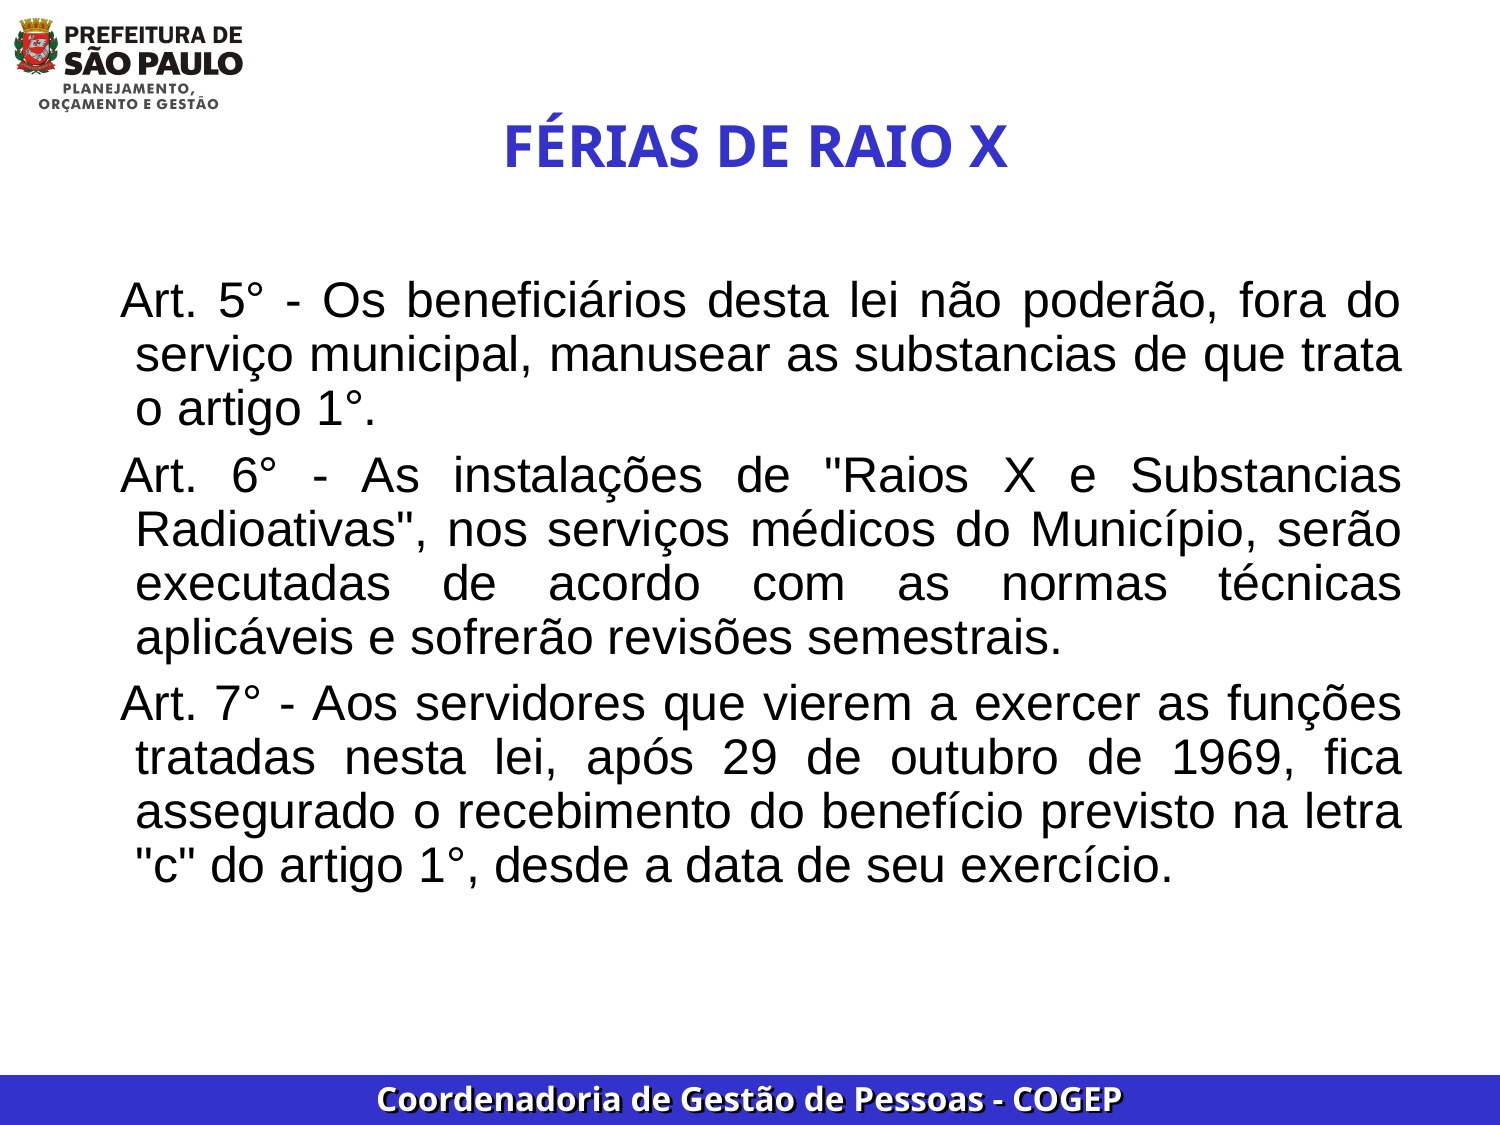

# FÉRIAS DE RAIO X
Art. 5° - Os beneficiários desta lei não poderão, fora do serviço municipal, manusear as substancias de que trata o artigo 1°.
Art. 6° - As instalações de "Raios X e Substancias Radioativas", nos serviços médicos do Município, serão executadas de acordo com as normas técnicas aplicáveis e sofrerão revisões semestrais.
Art. 7° - Aos servidores que vierem a exercer as funções tratadas nesta lei, após 29 de outubro de 1969, fica assegurado o recebimento do benefício previsto na letra "c" do artigo 1°, desde a data de seu exercício.